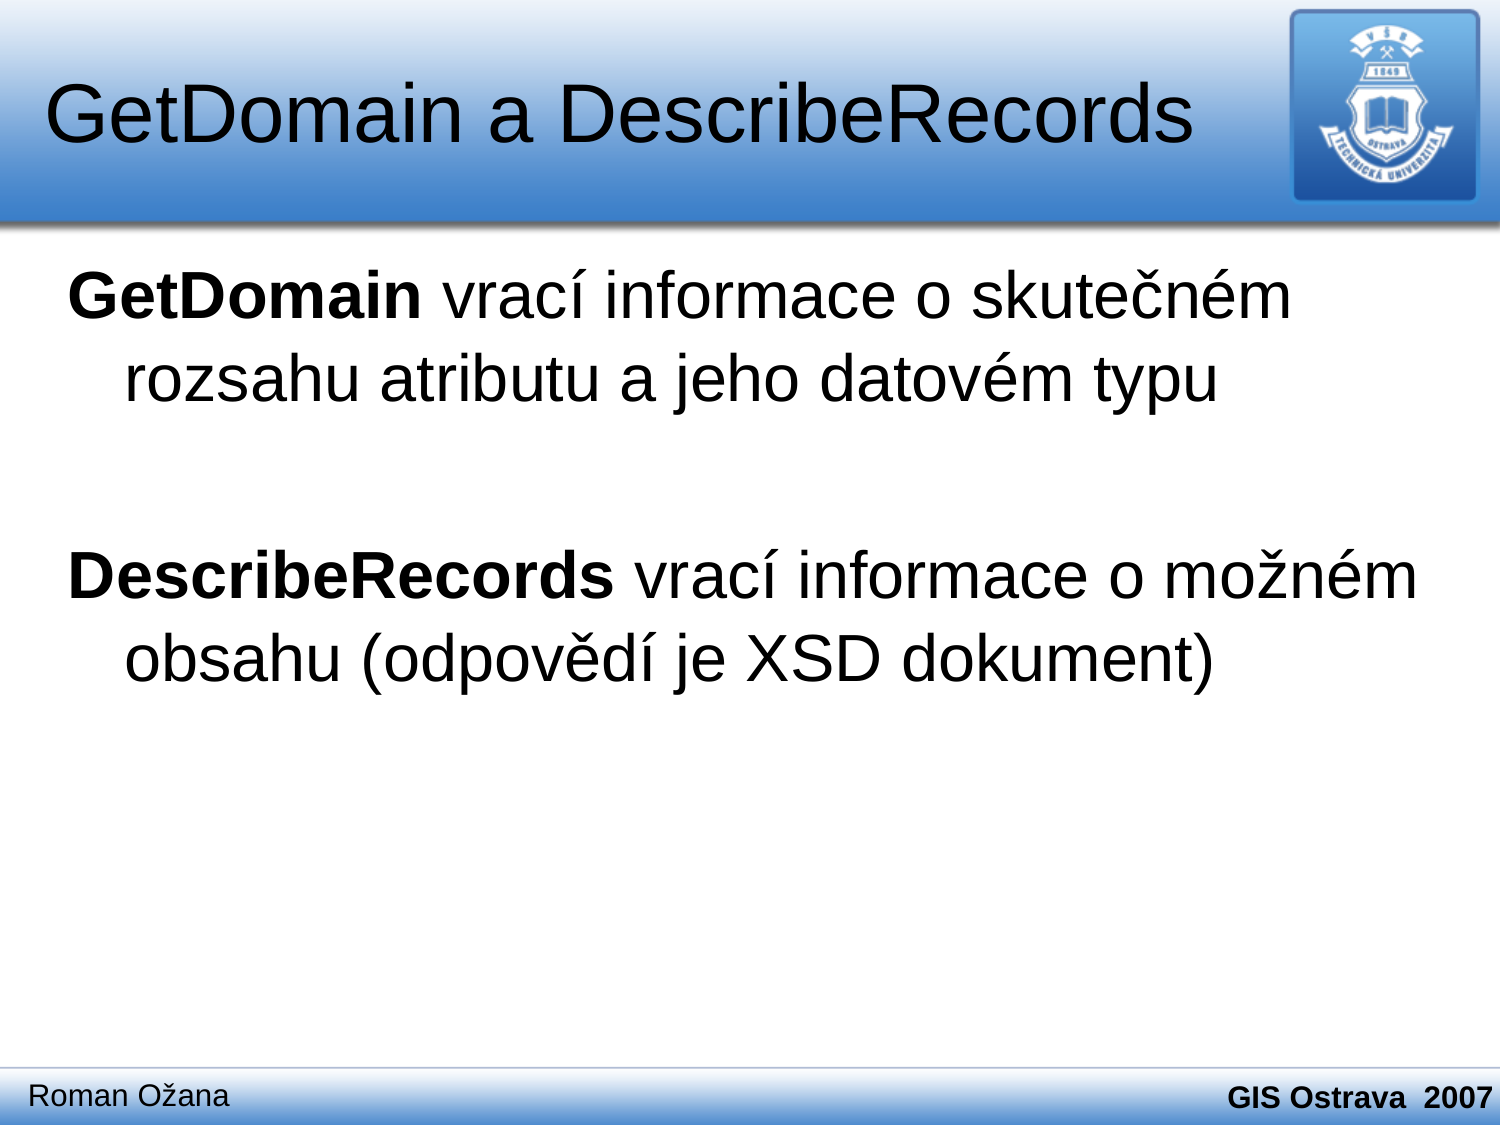

# GetDomain a DescribeRecords
GetDomain vrací informace o skutečném rozsahu atributu a jeho datovém typu
DescribeRecords vrací informace o možném obsahu (odpovědí je XSD dokument)